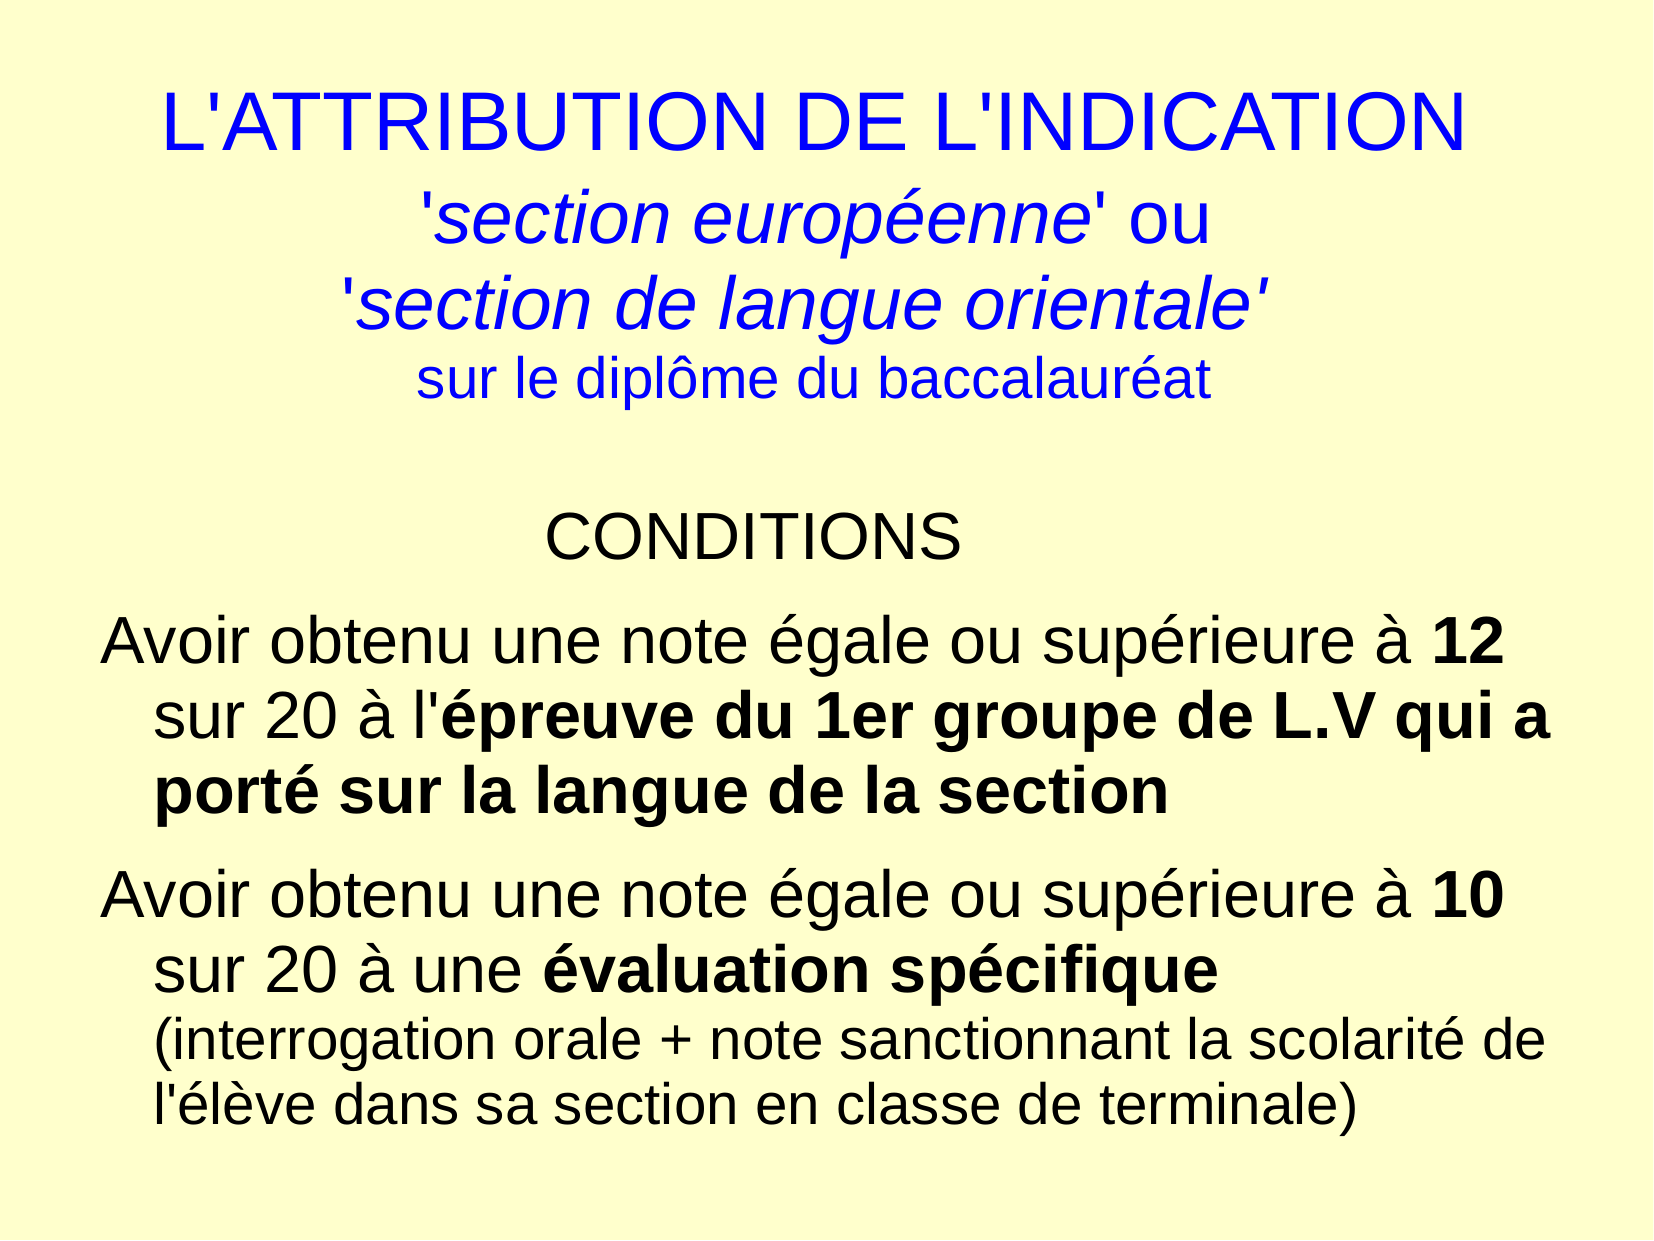

# L'ATTRIBUTION DE L'INDICATION 'section européenne' ou 'section de langue orientale' sur le diplôme du baccalauréat
 CONDITIONS
Avoir obtenu une note égale ou supérieure à 12 sur 20 à l'épreuve du 1er groupe de L.V qui a porté sur la langue de la section
Avoir obtenu une note égale ou supérieure à 10 sur 20 à une évaluation spécifique (interrogation orale + note sanctionnant la scolarité de l'élève dans sa section en classe de terminale)